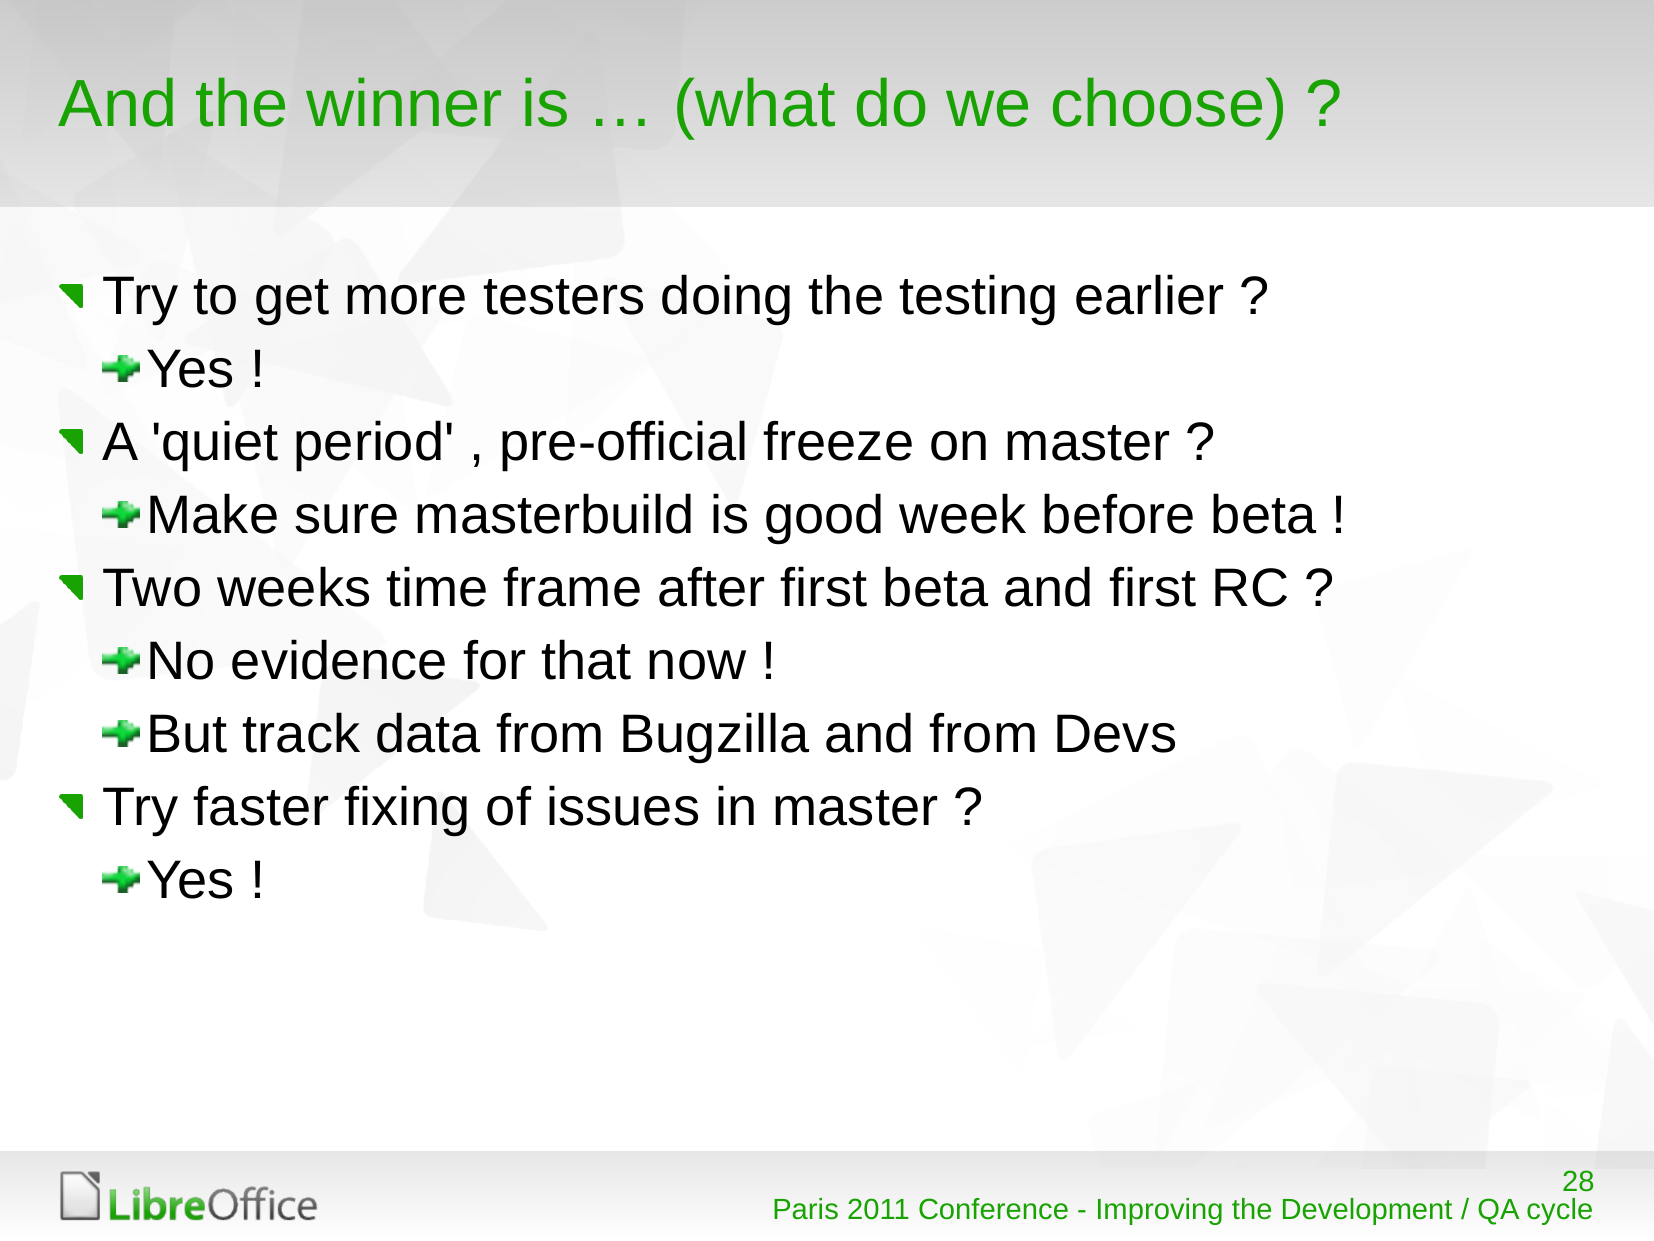

# And the winner is … (what do we choose) ?
Try to get more testers doing the testing earlier ?
Yes !
A 'quiet period' , pre-official freeze on master ?
Make sure masterbuild is good week before beta !
Two weeks time frame after first beta and first RC ?
No evidence for that now !
But track data from Bugzilla and from Devs
Try faster fixing of issues in master ?
Yes !
28
Paris 2011 Conference - Improving the Development / QA cycle